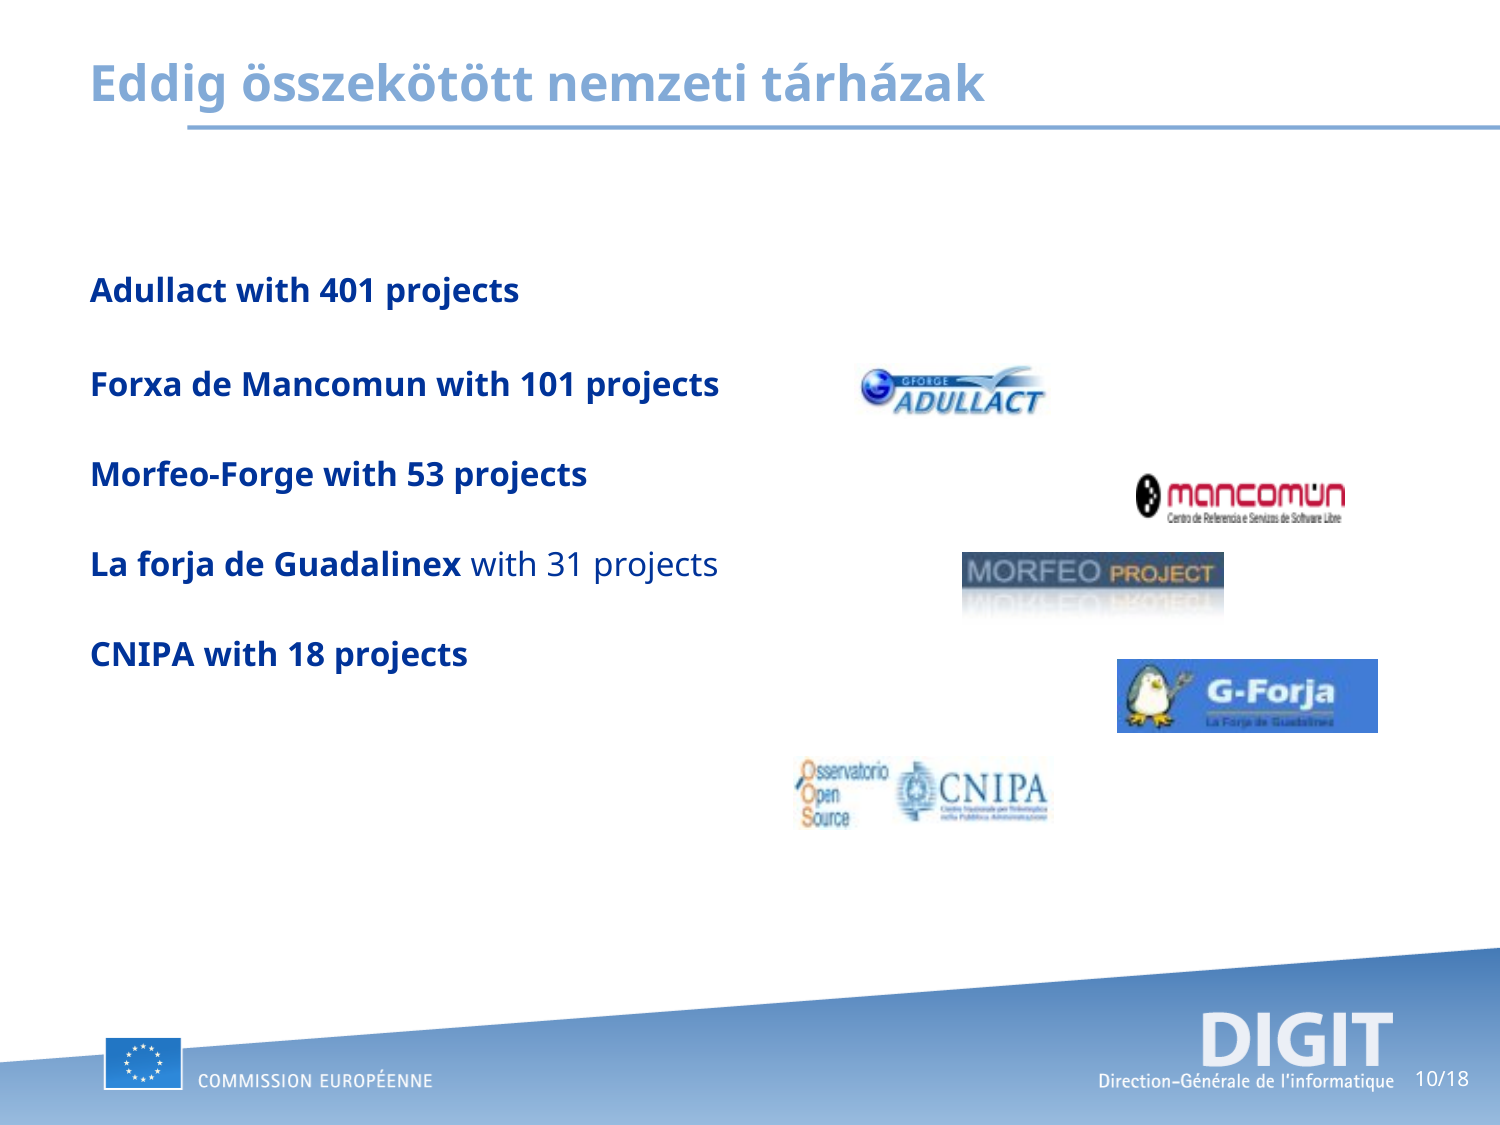

# Eddig összekötött nemzeti tárházak
Adullact with 401 projects
Forxa de Mancomun with 101 projects
Morfeo-Forge with 53 projects
La forja de Guadalinex with 31 projects
CNIPA with 18 projects